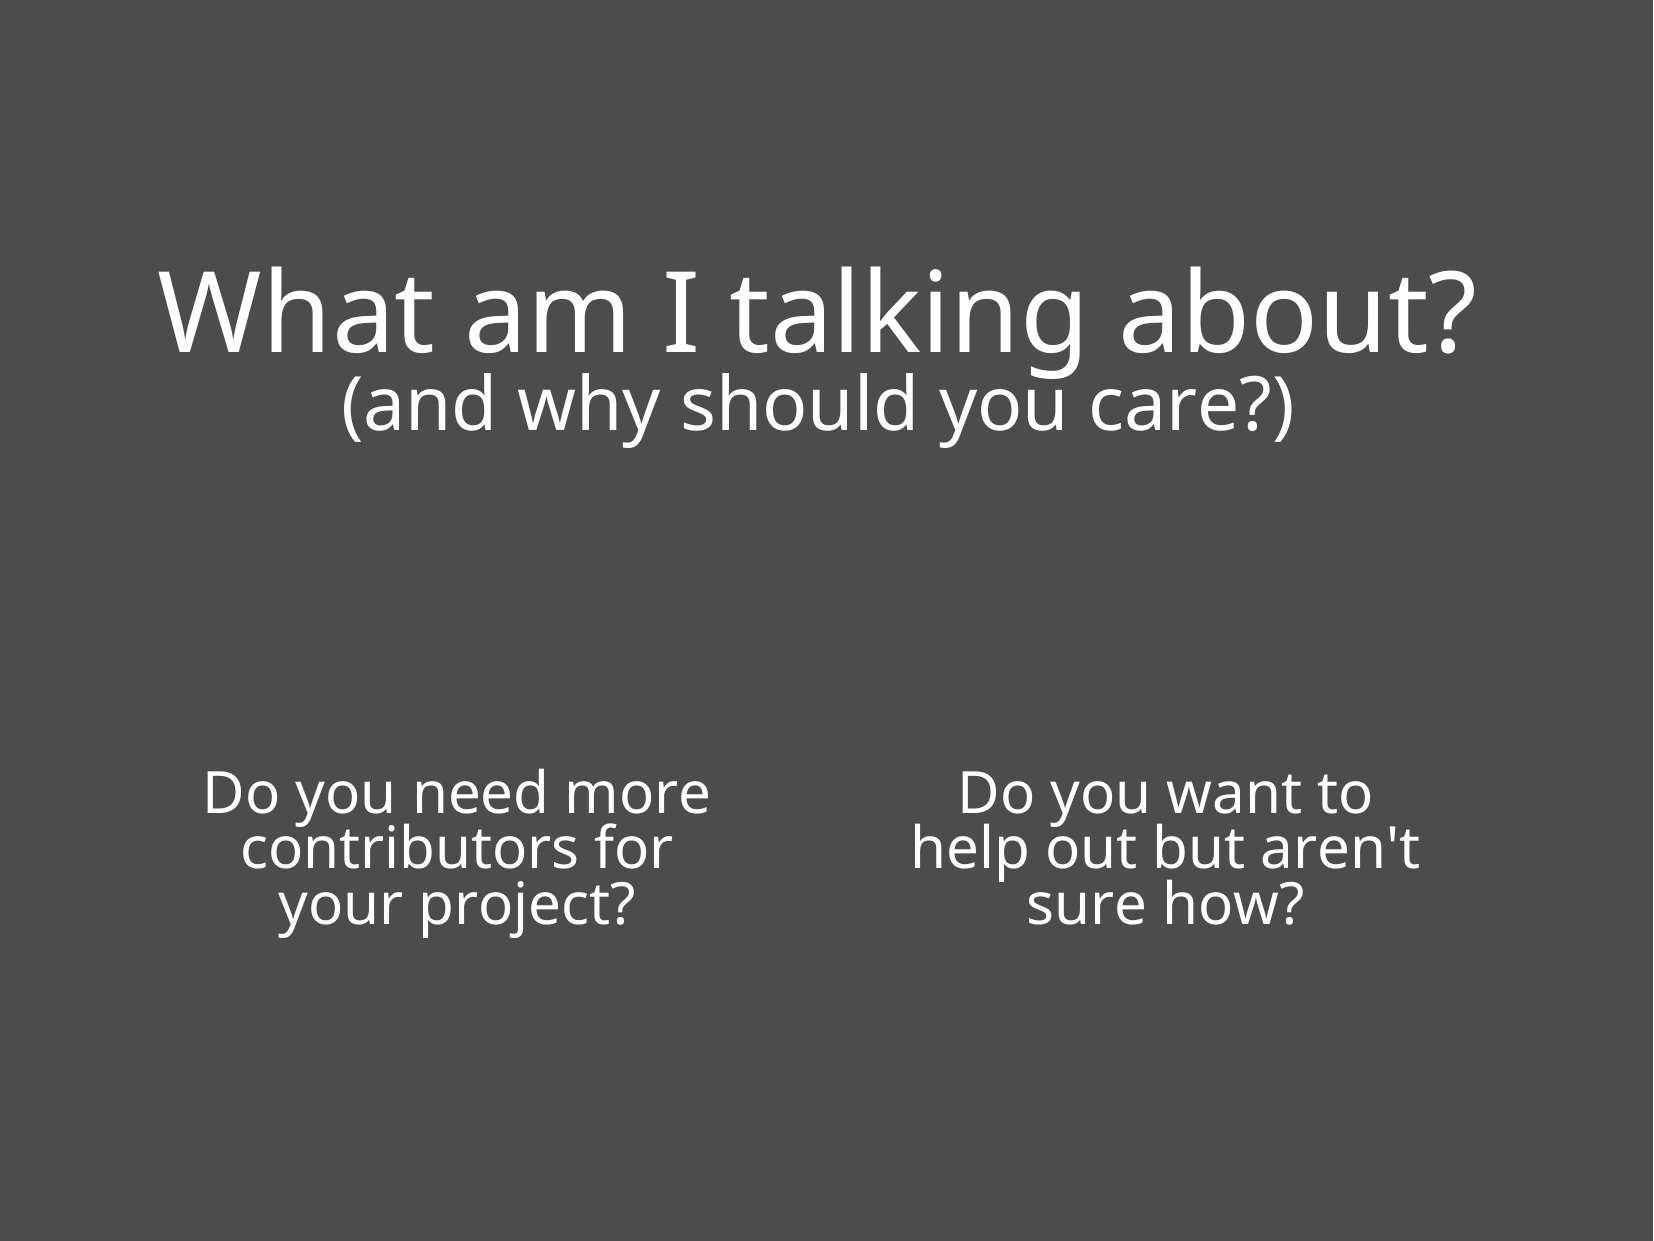

# What am I talking about? (and why should you care?)
Do you need more
contributors for
your project?
Do you want to
help out but aren't
sure how?